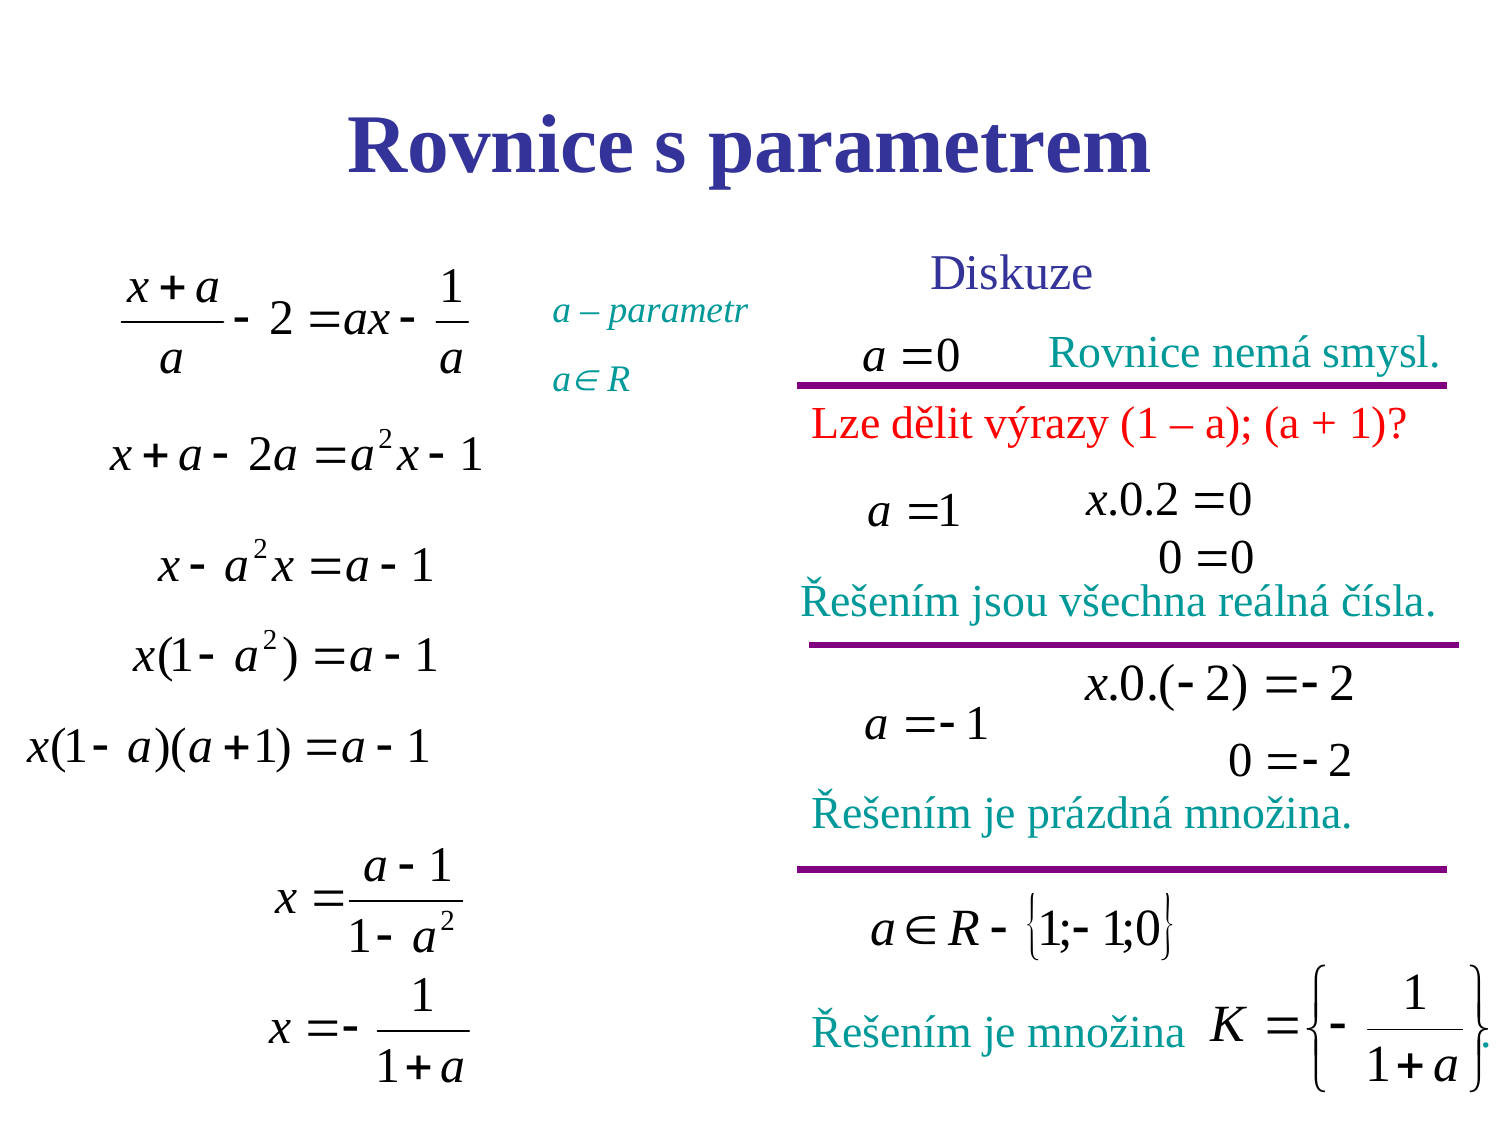

Rovnice s parametrem
Diskuze
a – parametr
a R
Rovnice nemá smysl.
Lze dělit výrazy (1 – a); (a + 1)?
Řešením jsou všechna reálná čísla.
Řešením je prázdná množina.
Řešením je množina		 .